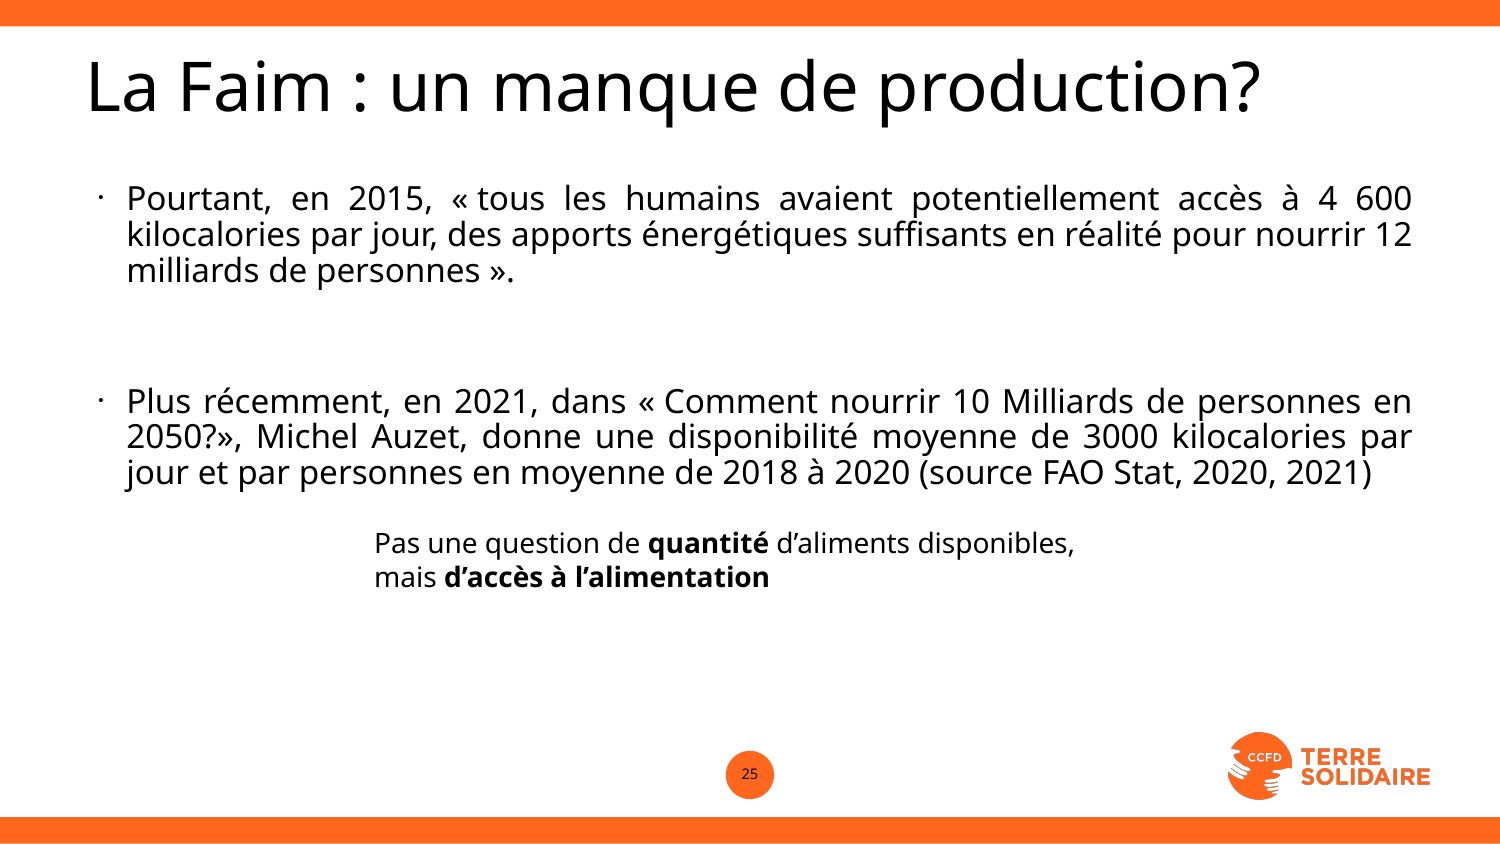

# La Faim : un manque de production?
Pourtant, en 2015, « tous les humains avaient potentiellement accès à 4 600 kilocalories par jour, des apports énergétiques suffisants en réalité pour nourrir 12 milliards de personnes ».
Plus récemment, en 2021, dans « Comment nourrir 10 Milliards de personnes en 2050?», Michel Auzet, donne une disponibilité moyenne de 3000 kilocalories par jour et par personnes en moyenne de 2018 à 2020 (source FAO Stat, 2020, 2021)
Pas une question de quantité d’aliments disponibles,
mais d’accès à l’alimentation